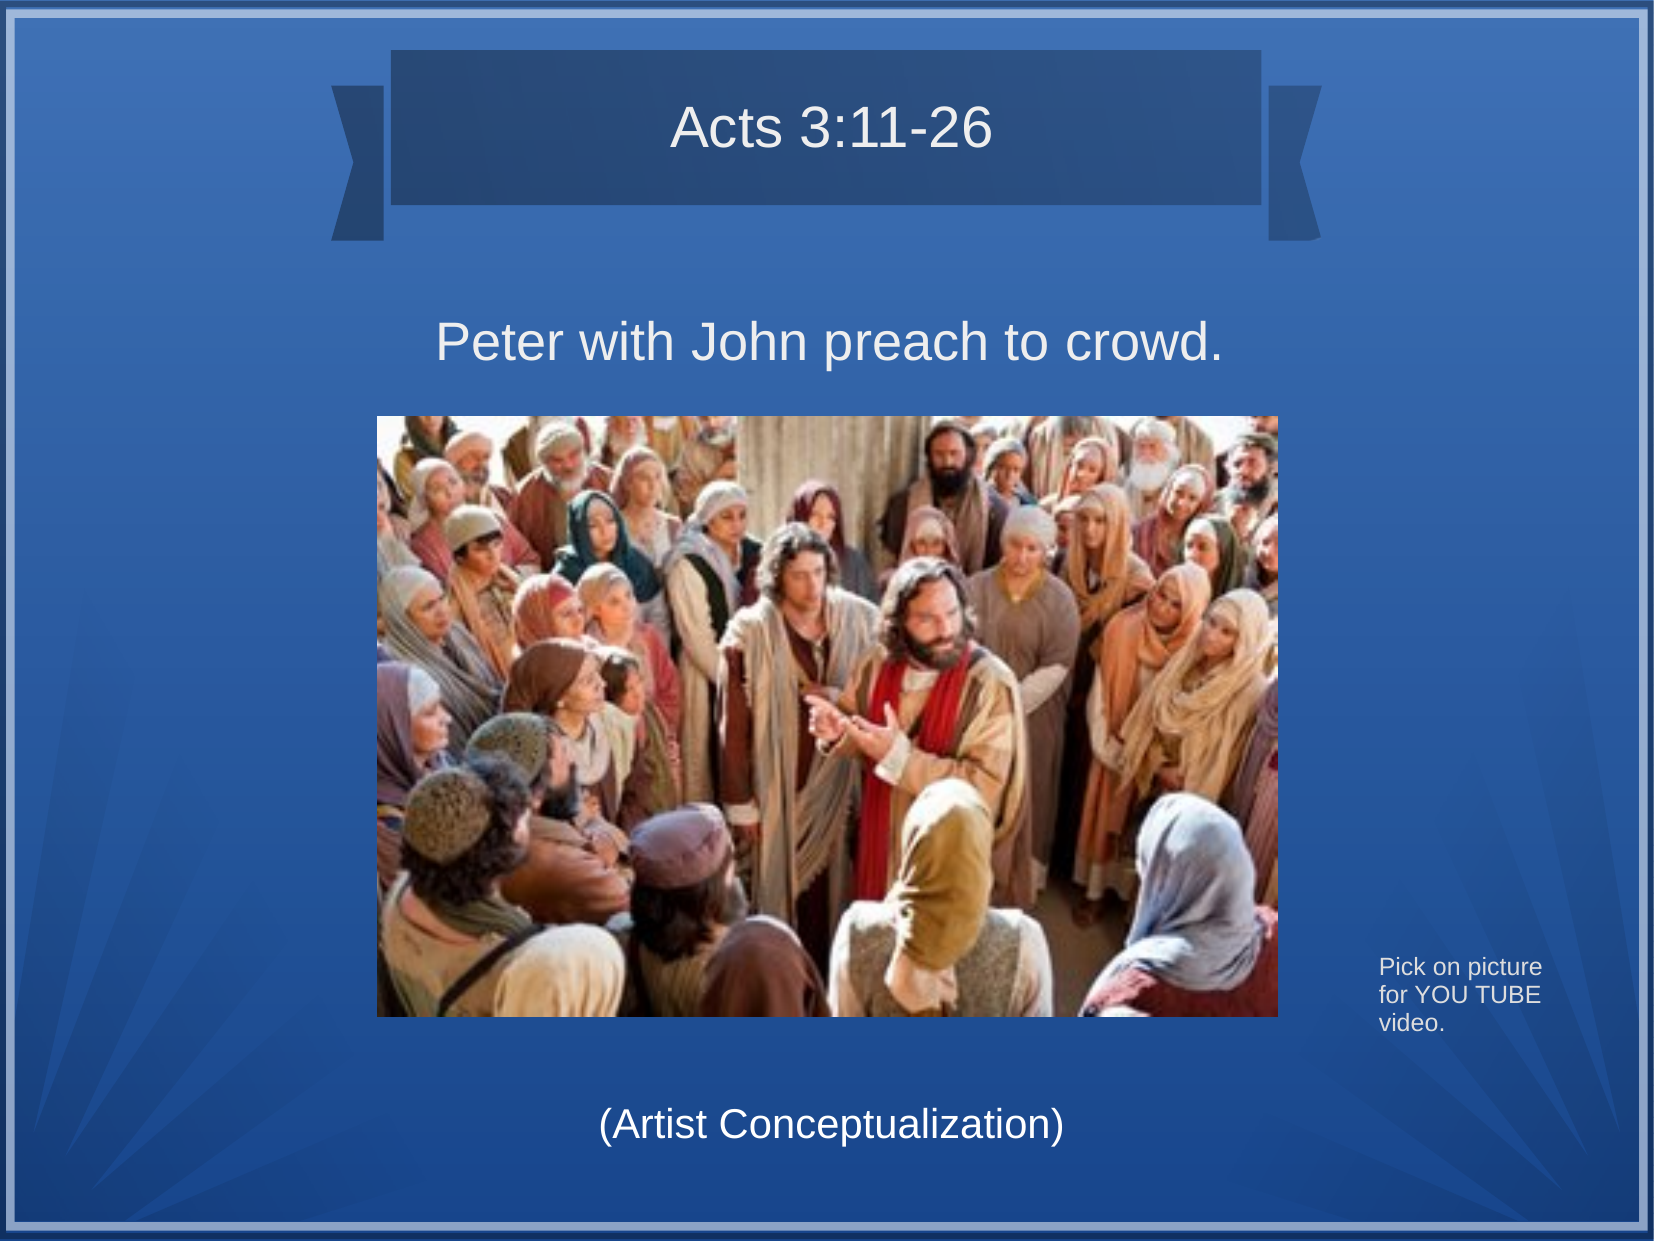

Acts 3:11-26
Peter with John preach to crowd.
Pick on picture for YOU TUBE video.
(Artist Conceptualization)